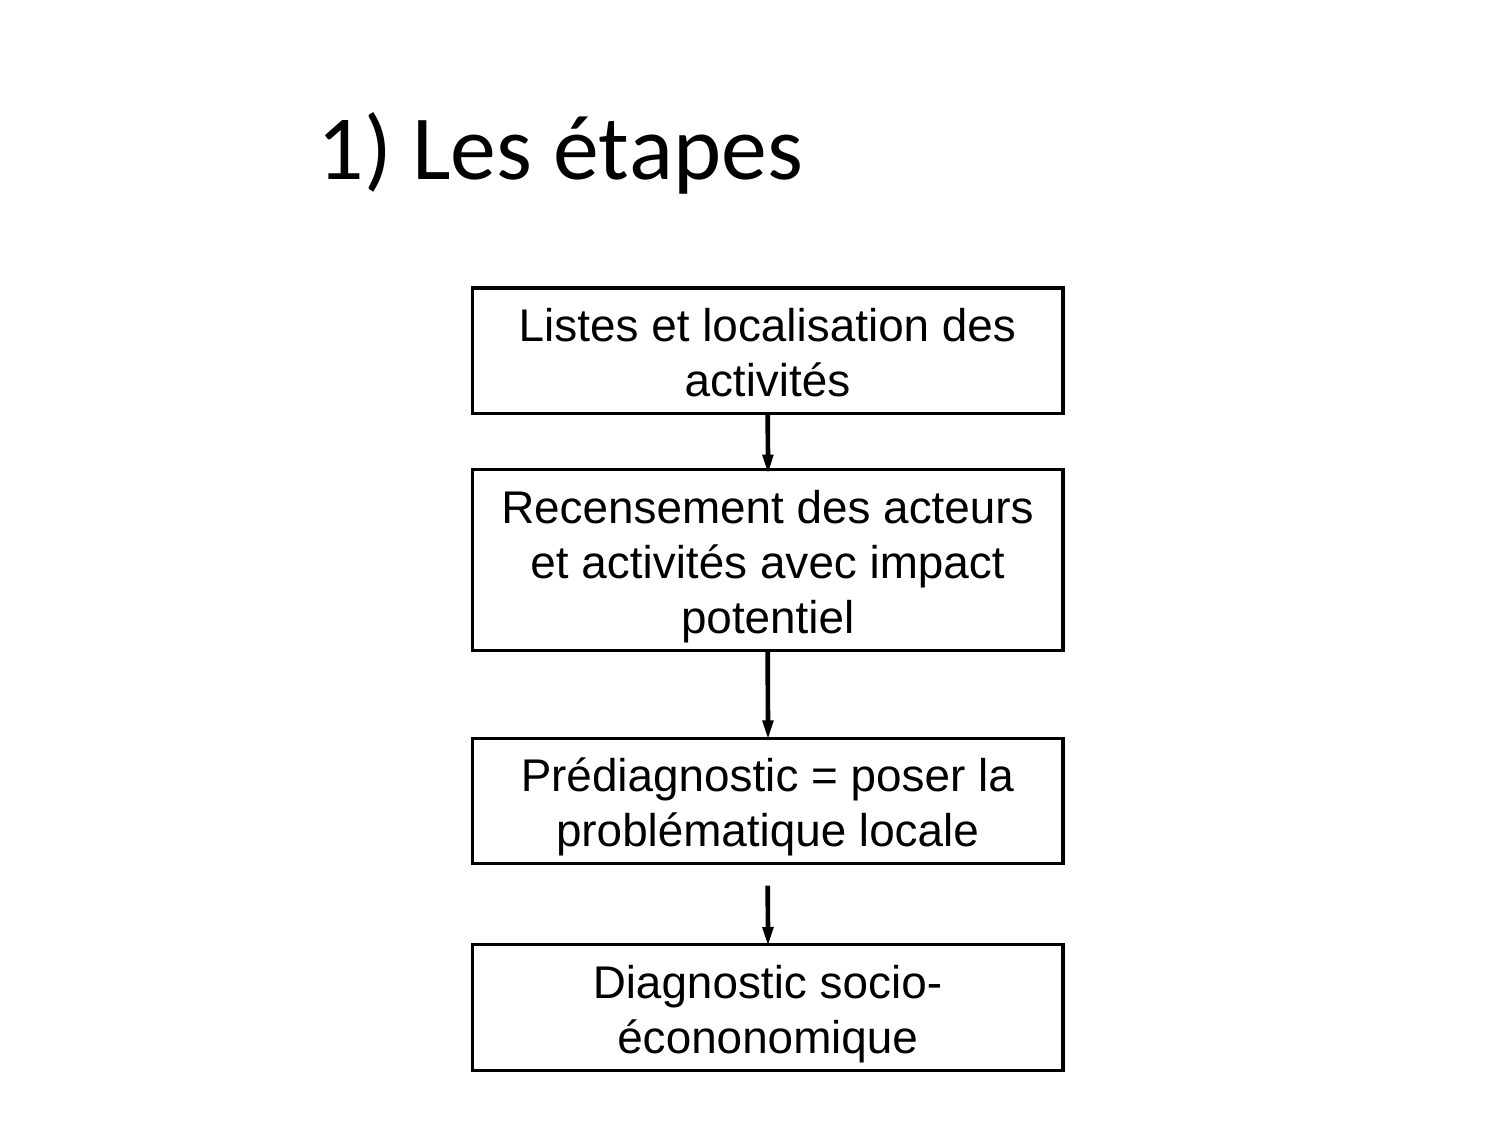

# 1) Les étapes
Listes et localisation des activités
Recensement des acteurs et activités avec impact potentiel
Prédiagnostic = poser la problématique locale
Diagnostic socio-écononomique